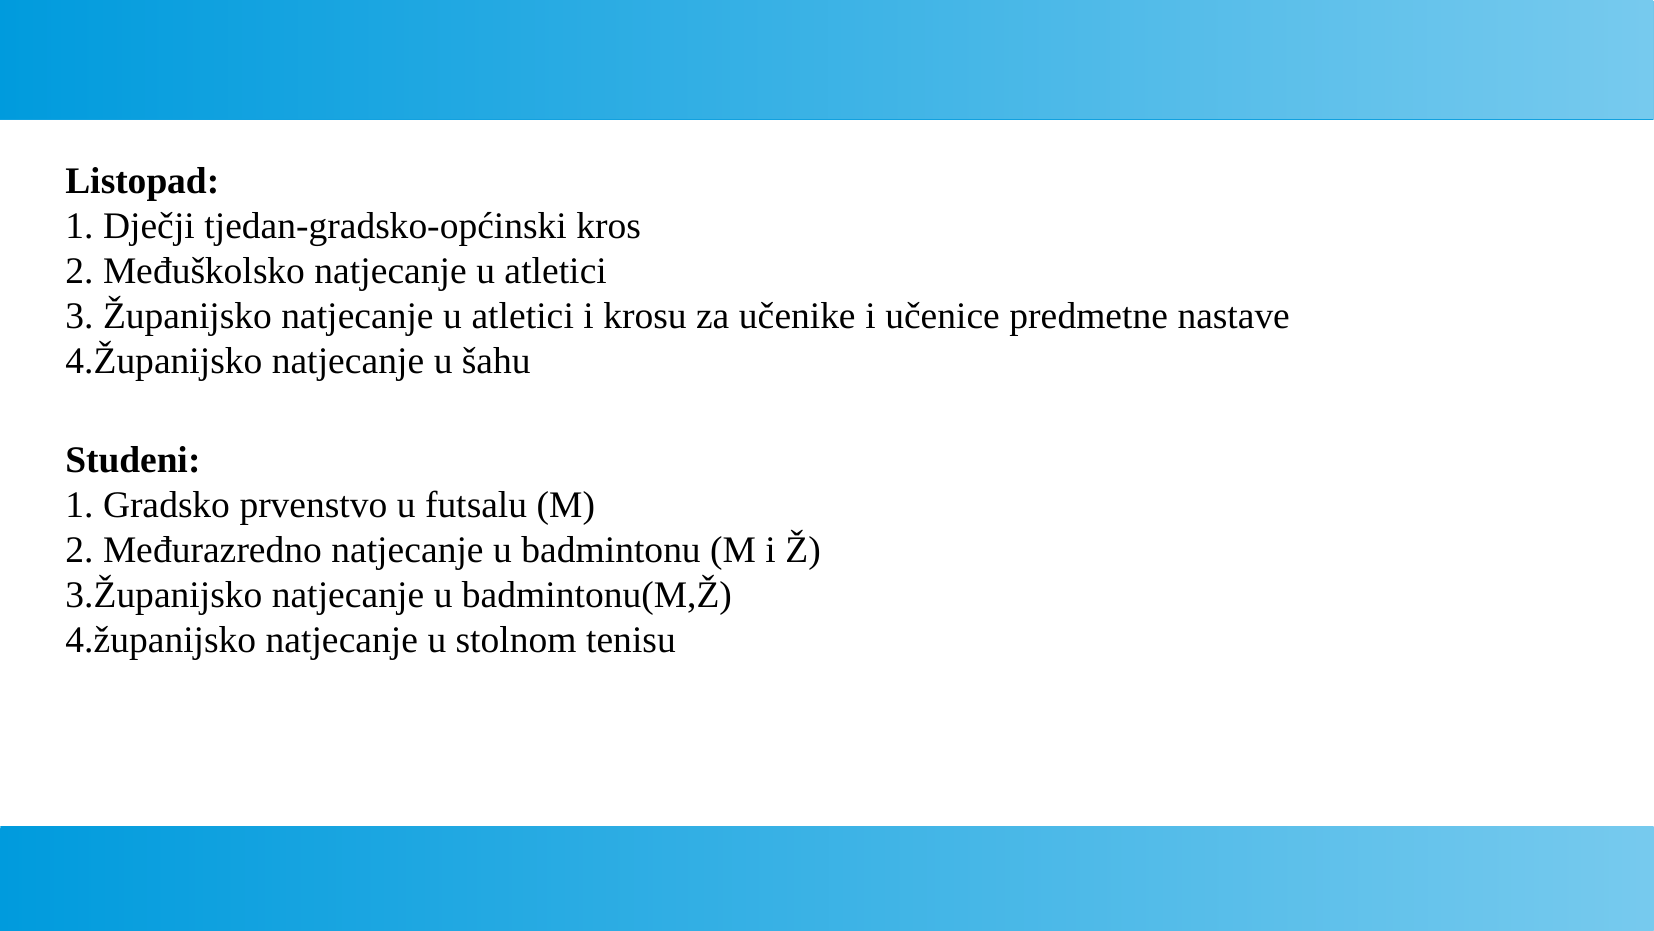

Listopad:
1. Dječji tjedan-gradsko-općinski kros
2. Međuškolsko natjecanje u atletici
3. Županijsko natjecanje u atletici i krosu za učenike i učenice predmetne nastave
4.Županijsko natjecanje u šahu
Studeni:
1. Gradsko prvenstvo u futsalu (M)
2. Međurazredno natjecanje u badmintonu (M i Ž)
3.Županijsko natjecanje u badmintonu(M,Ž)
4.županijsko natjecanje u stolnom tenisu